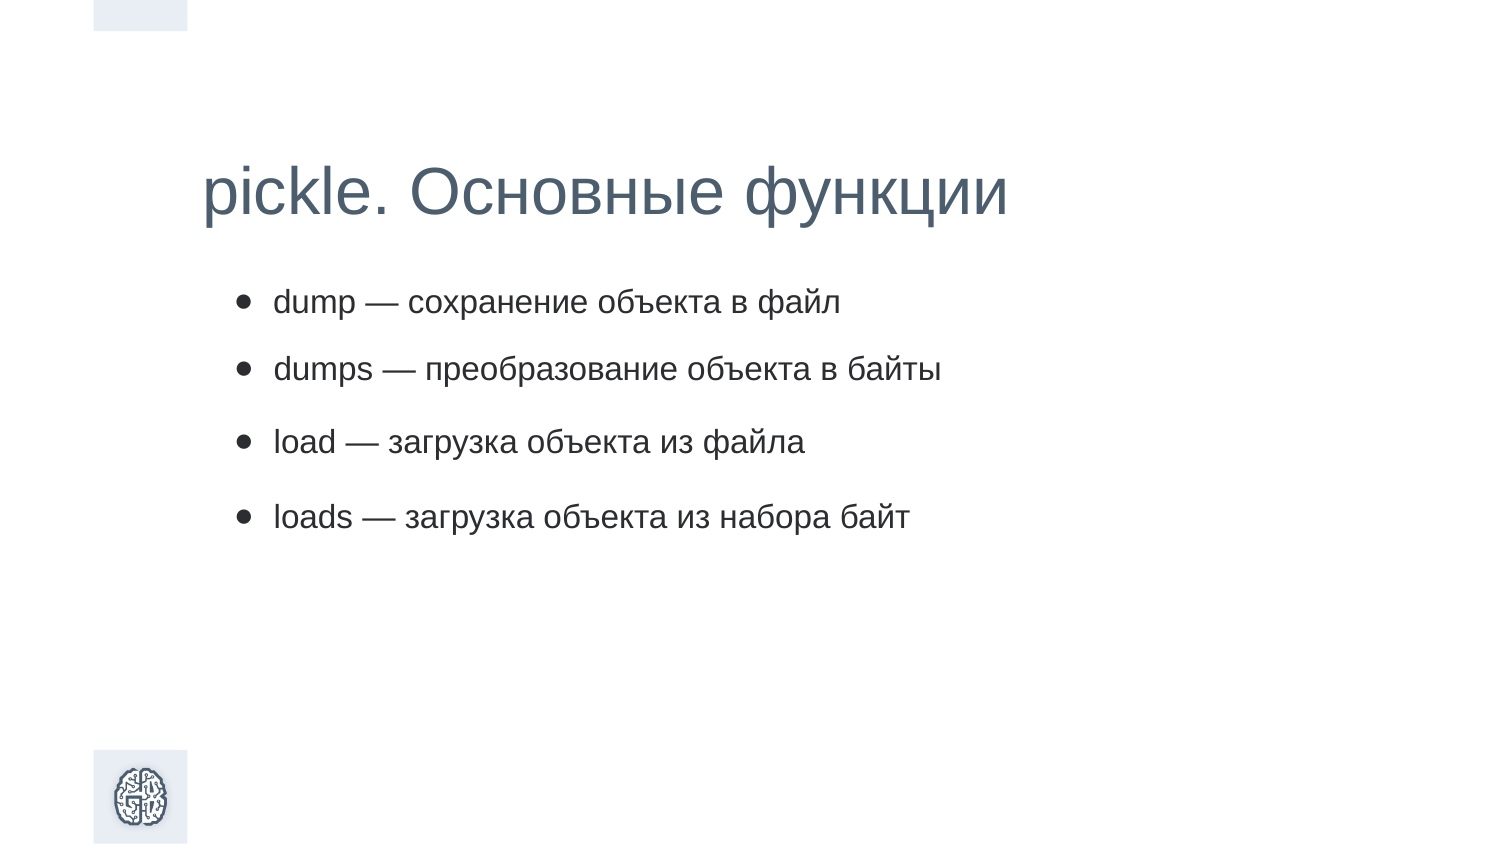

pickle. Основные функции
dump — сохранение объекта в файл
dumps — преобразование объекта в байты
load — загрузка объекта из файла
loads — загрузка объекта из набора байт